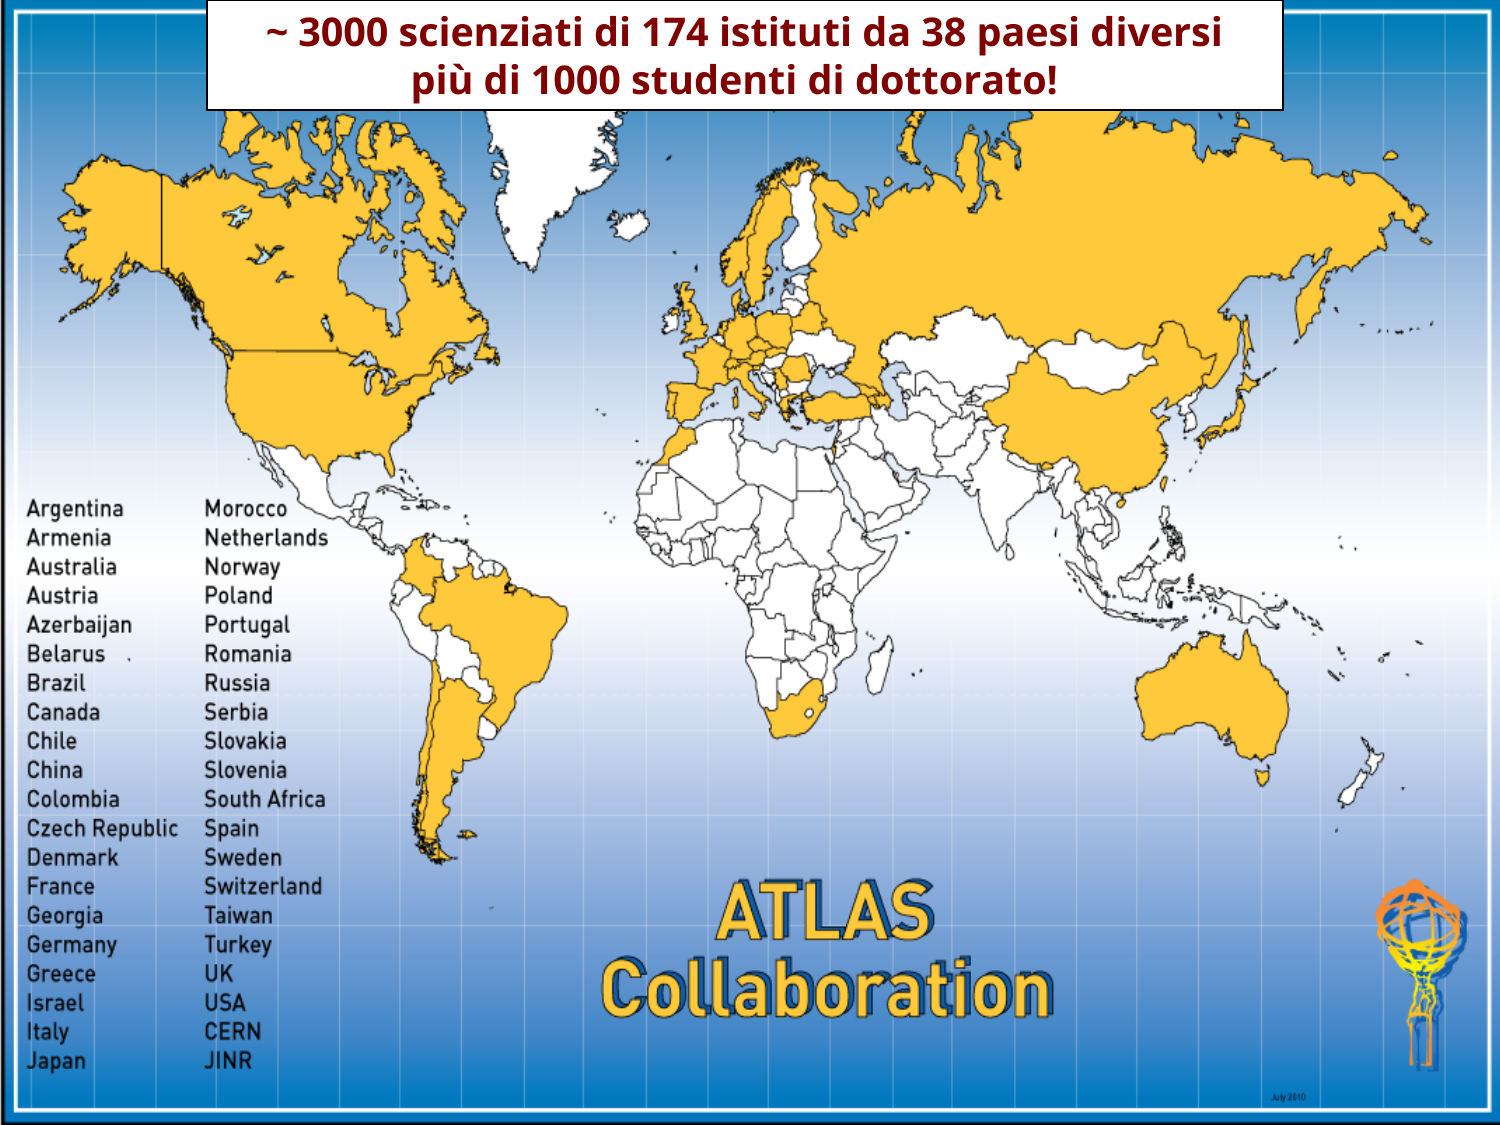

~ 3000 scienziati di 174 istituti da 38 paesi diversi
più di 1000 studenti di dottorato!
47